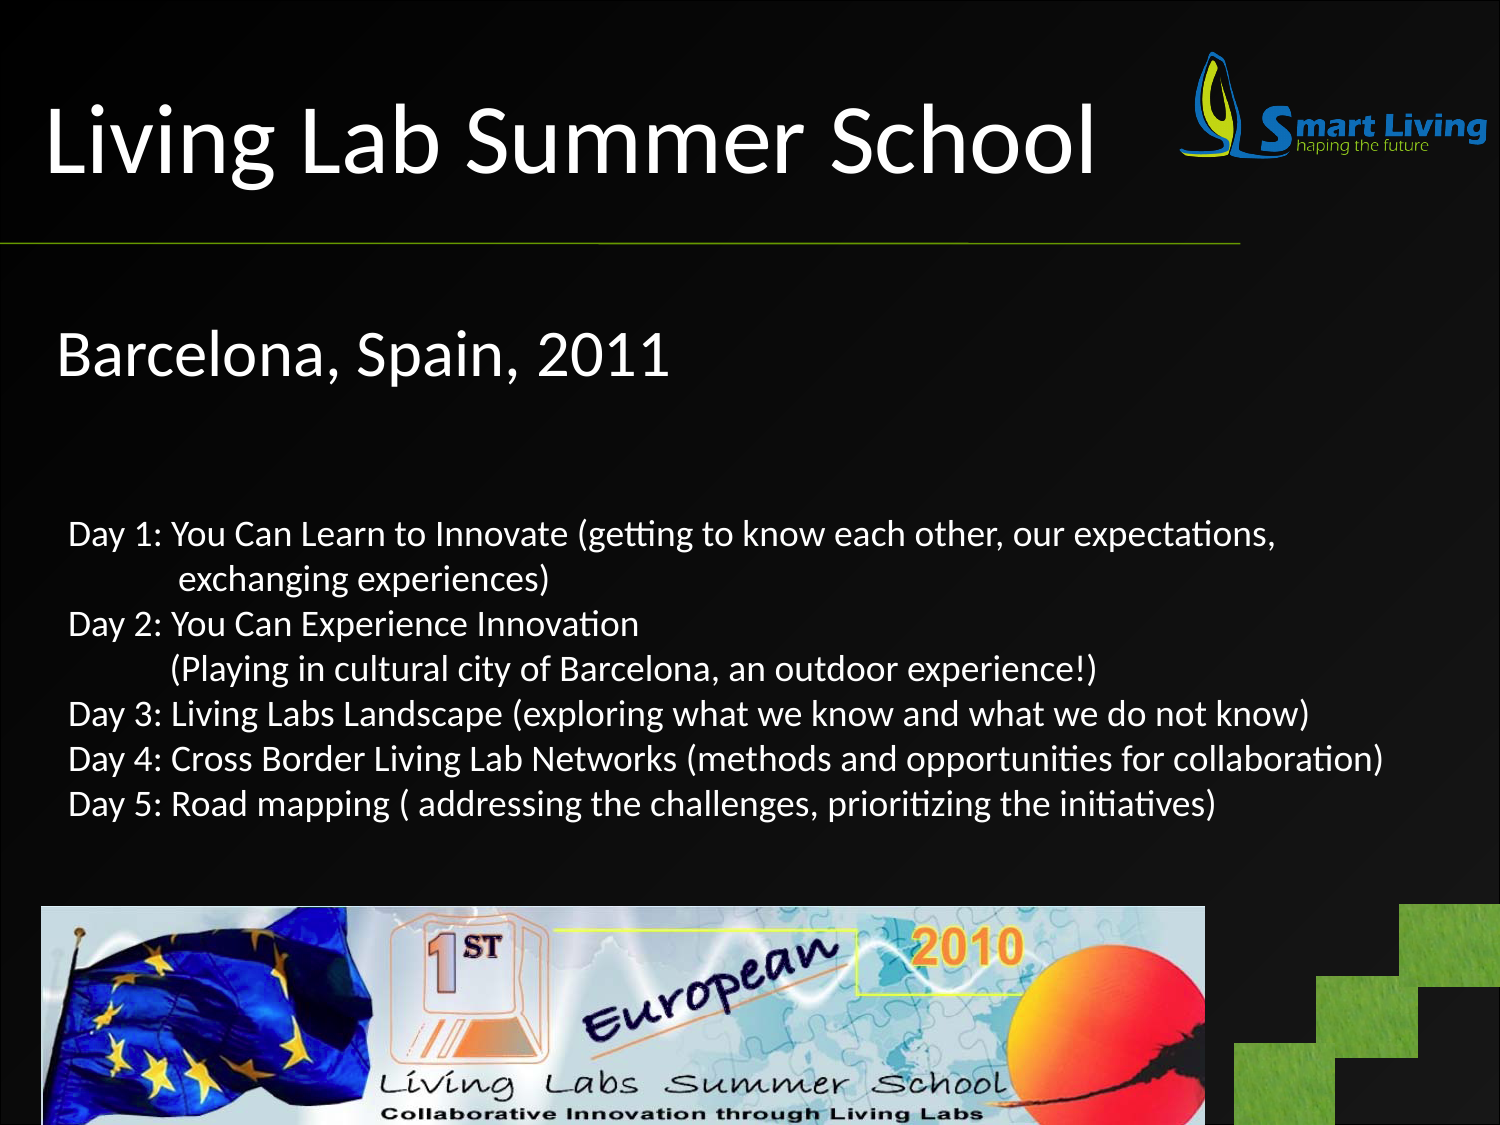

Living Lab Summer School
Barcelona, Spain, 2011
Day 1: You Can Learn to Innovate (getting to know each other, our expectations,
 exchanging experiences)
Day 2: You Can Experience Innovation
 (Playing in cultural city of Barcelona, an outdoor experience!)
Day 3: Living Labs Landscape (exploring what we know and what we do not know)
Day 4: Cross Border Living Lab Networks (methods and opportunities for collaboration)
Day 5: Road mapping ( addressing the challenges, prioritizing the initiatives)